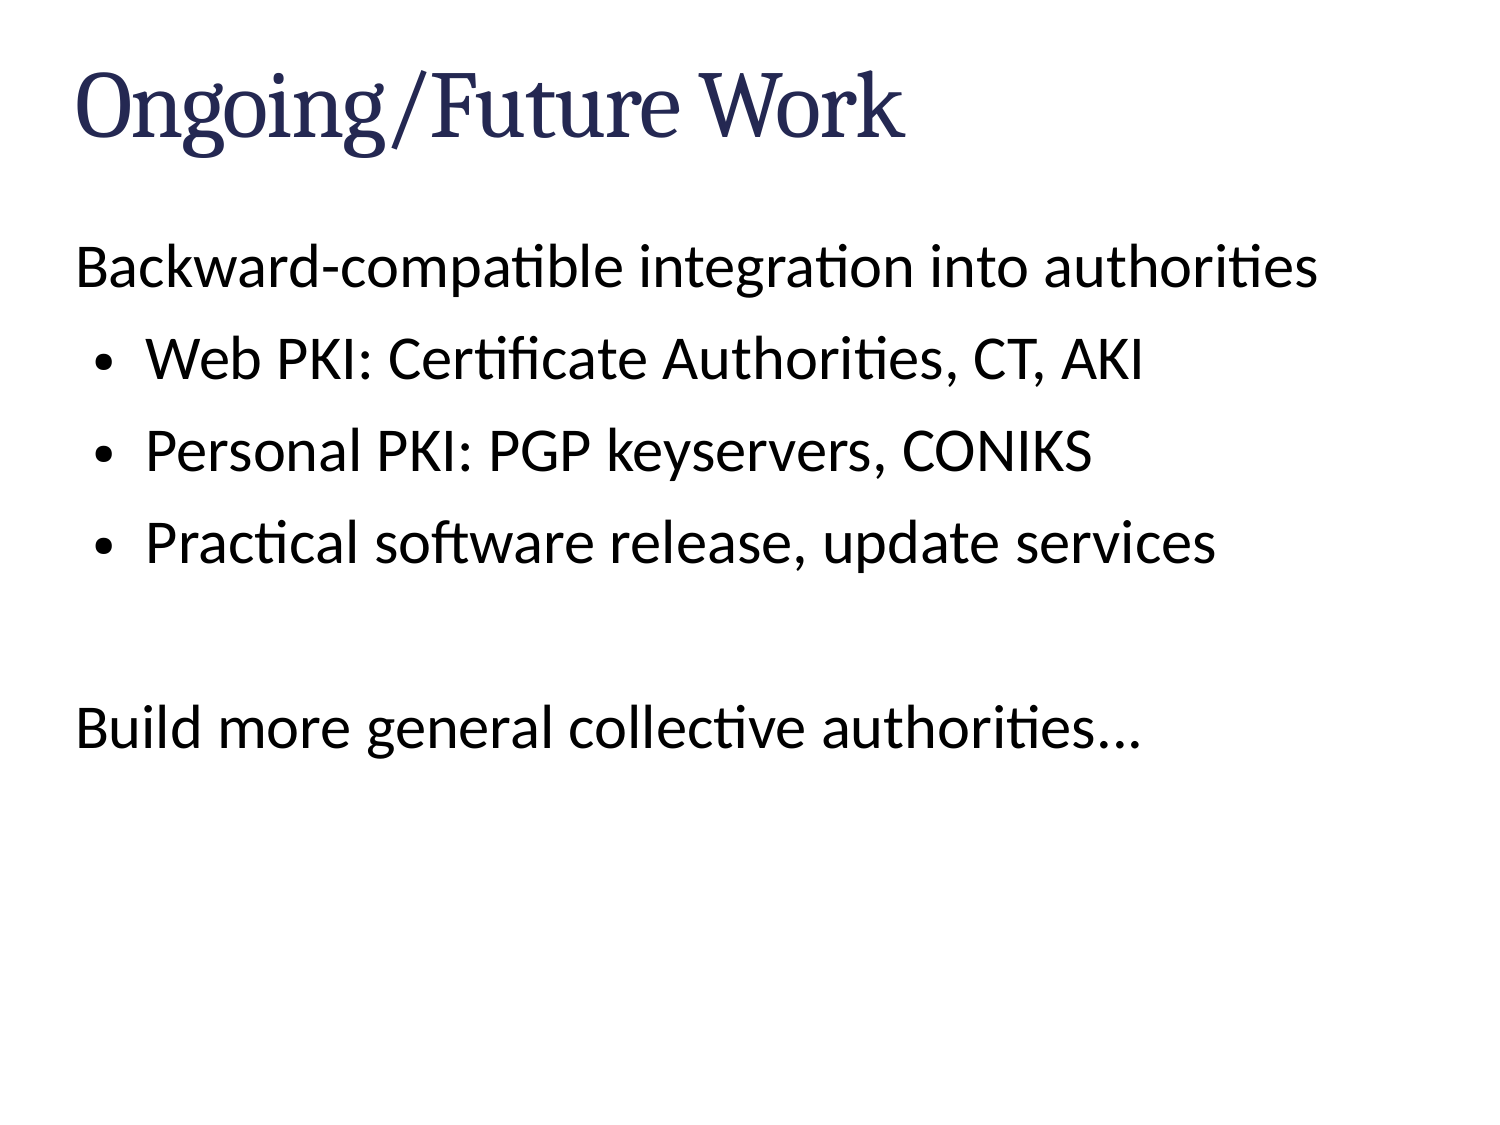

# Ongoing/Future Work
Backward-compatible integration into authorities
Web PKI: Certificate Authorities, CT, AKI
Personal PKI: PGP keyservers, CONIKS
Practical software release, update services
Build more general collective authorities...